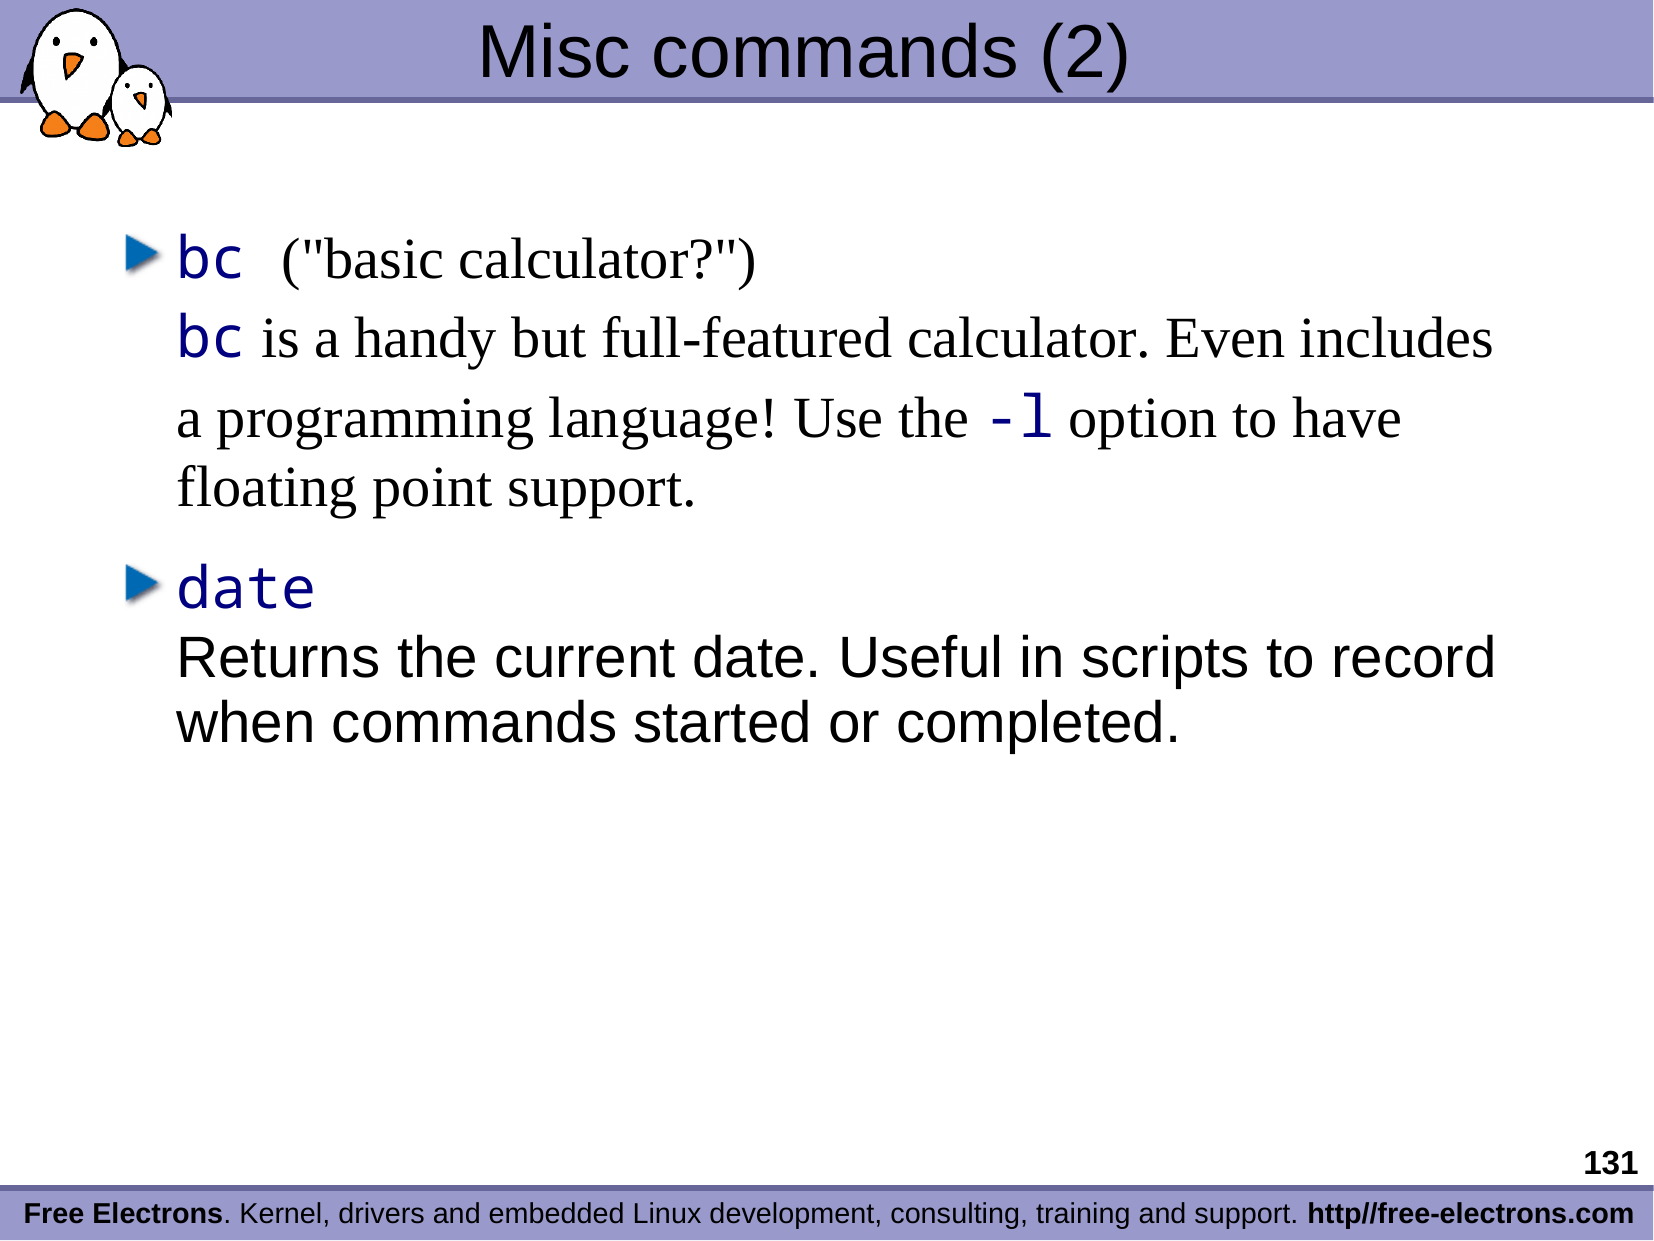

# Misc commands (2)
bc ("basic calculator?")
bc is a handy but full-featured calculator. Even includes a programming language! Use the -l option to have floating point support.
date
Returns the current date. Useful in scripts to record when commands started or completed.